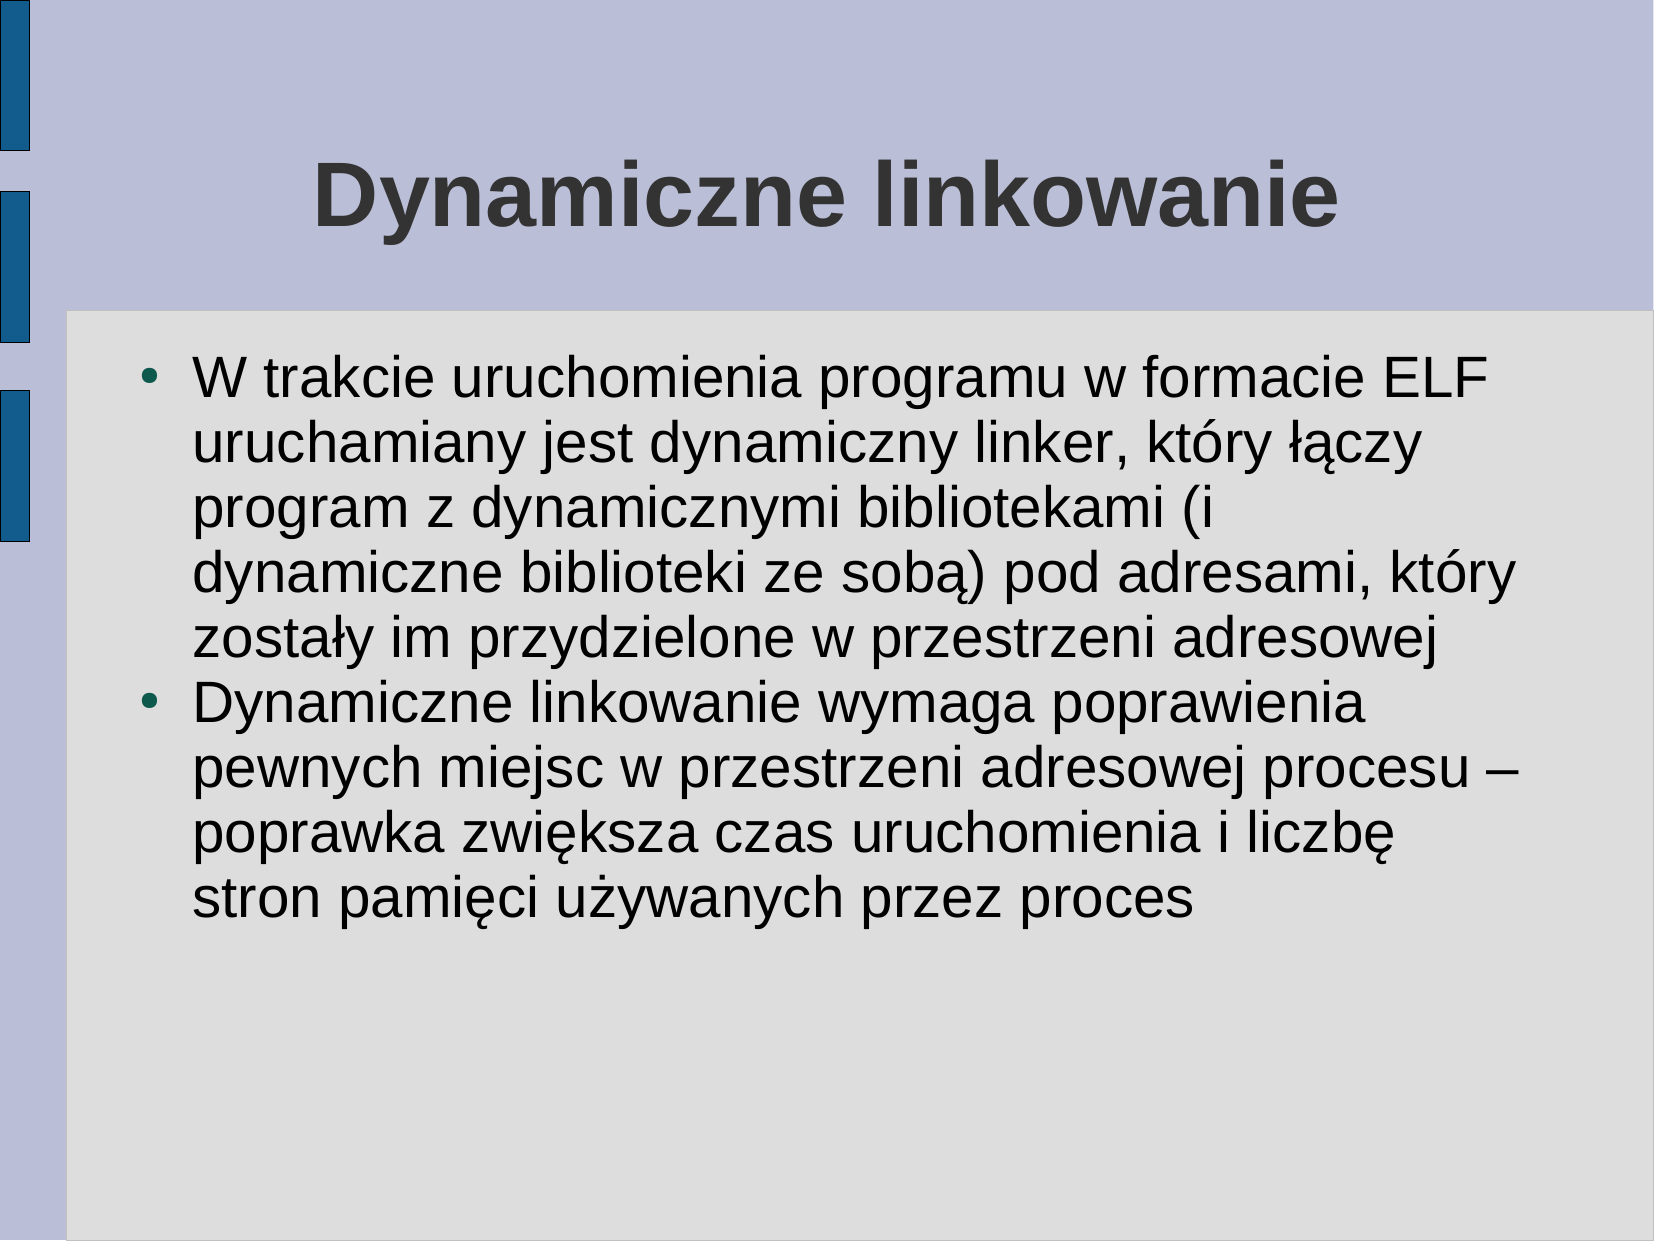

# Dynamiczne linkowanie
W trakcie uruchomienia programu w formacie ELF uruchamiany jest dynamiczny linker, który łączy program z dynamicznymi bibliotekami (i dynamiczne biblioteki ze sobą) pod adresami, który zostały im przydzielone w przestrzeni adresowej
Dynamiczne linkowanie wymaga poprawienia pewnych miejsc w przestrzeni adresowej procesu – poprawka zwiększa czas uruchomienia i liczbę stron pamięci używanych przez proces